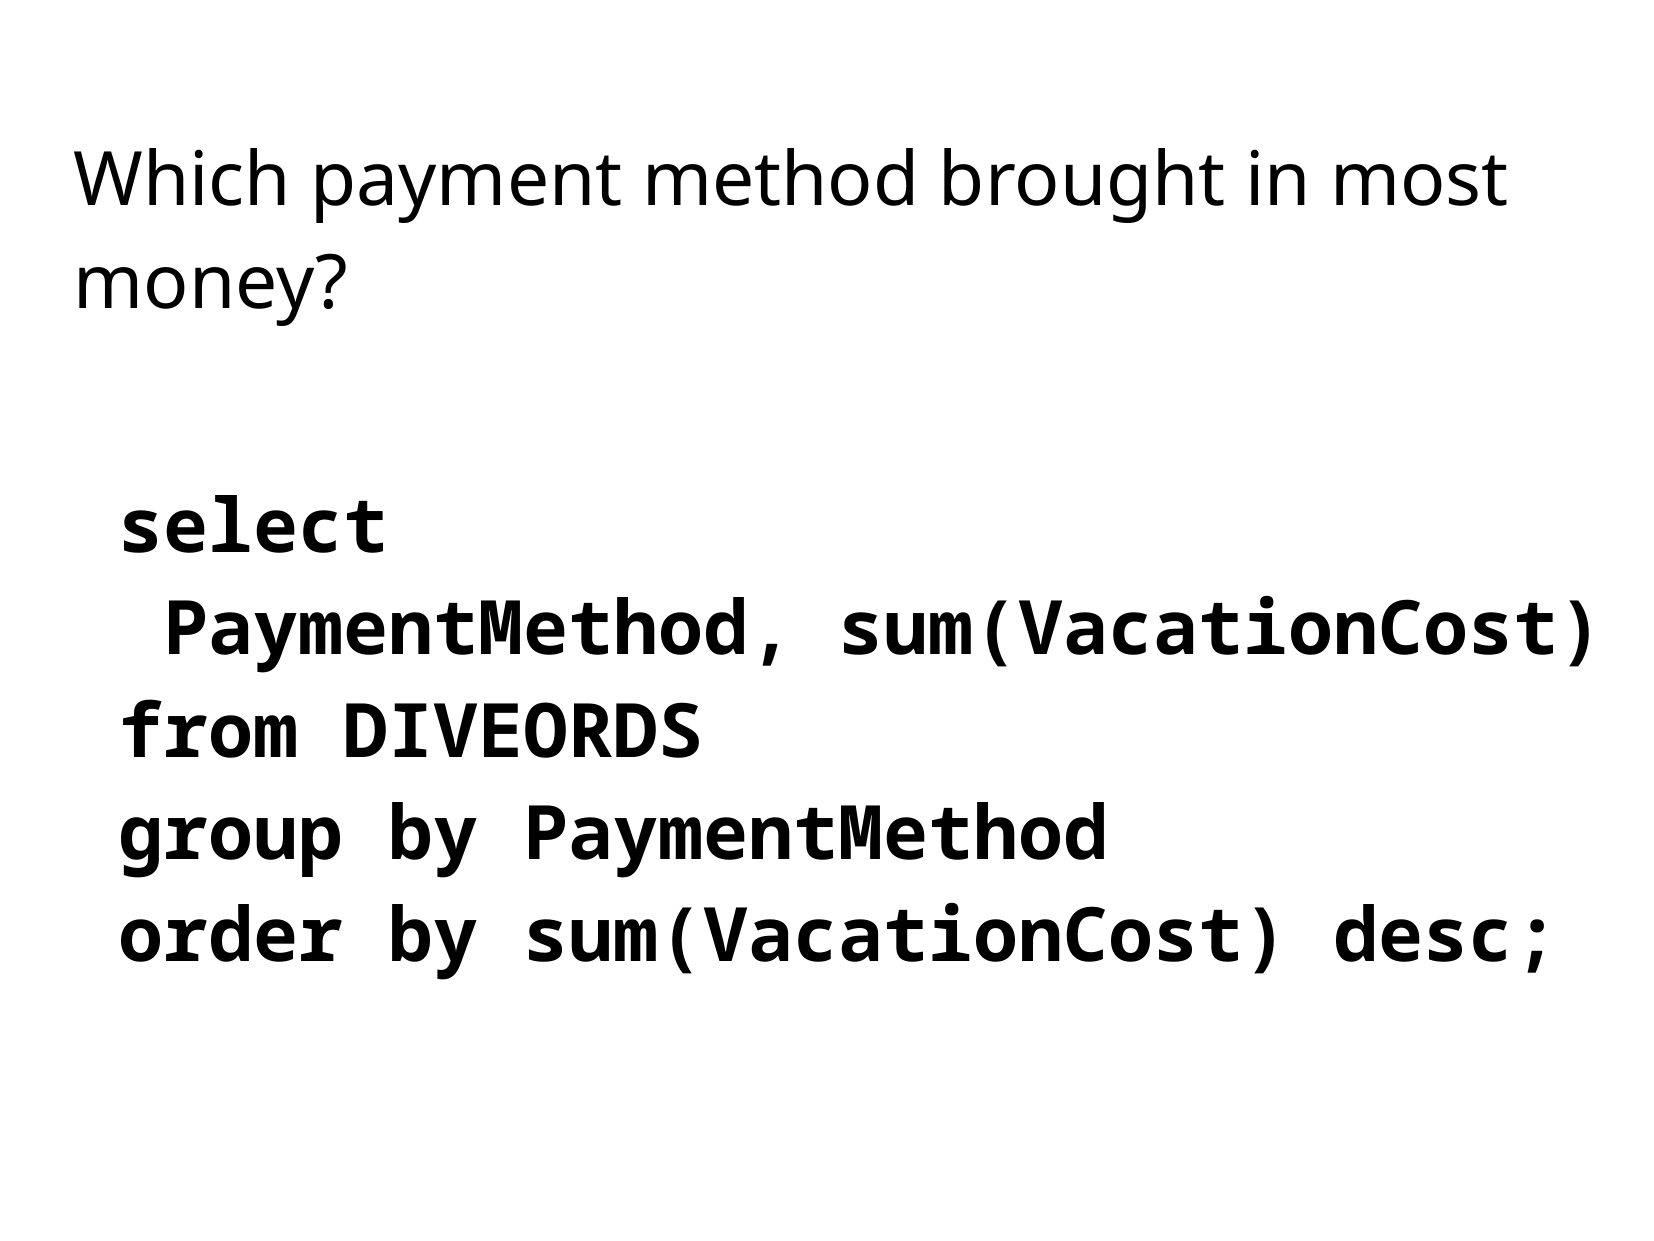

Which payment method brought in most money?
# select
 PaymentMethod, sum(VacationCost)
from DIVEORDS
group by PaymentMethod
order by sum(VacationCost) desc;